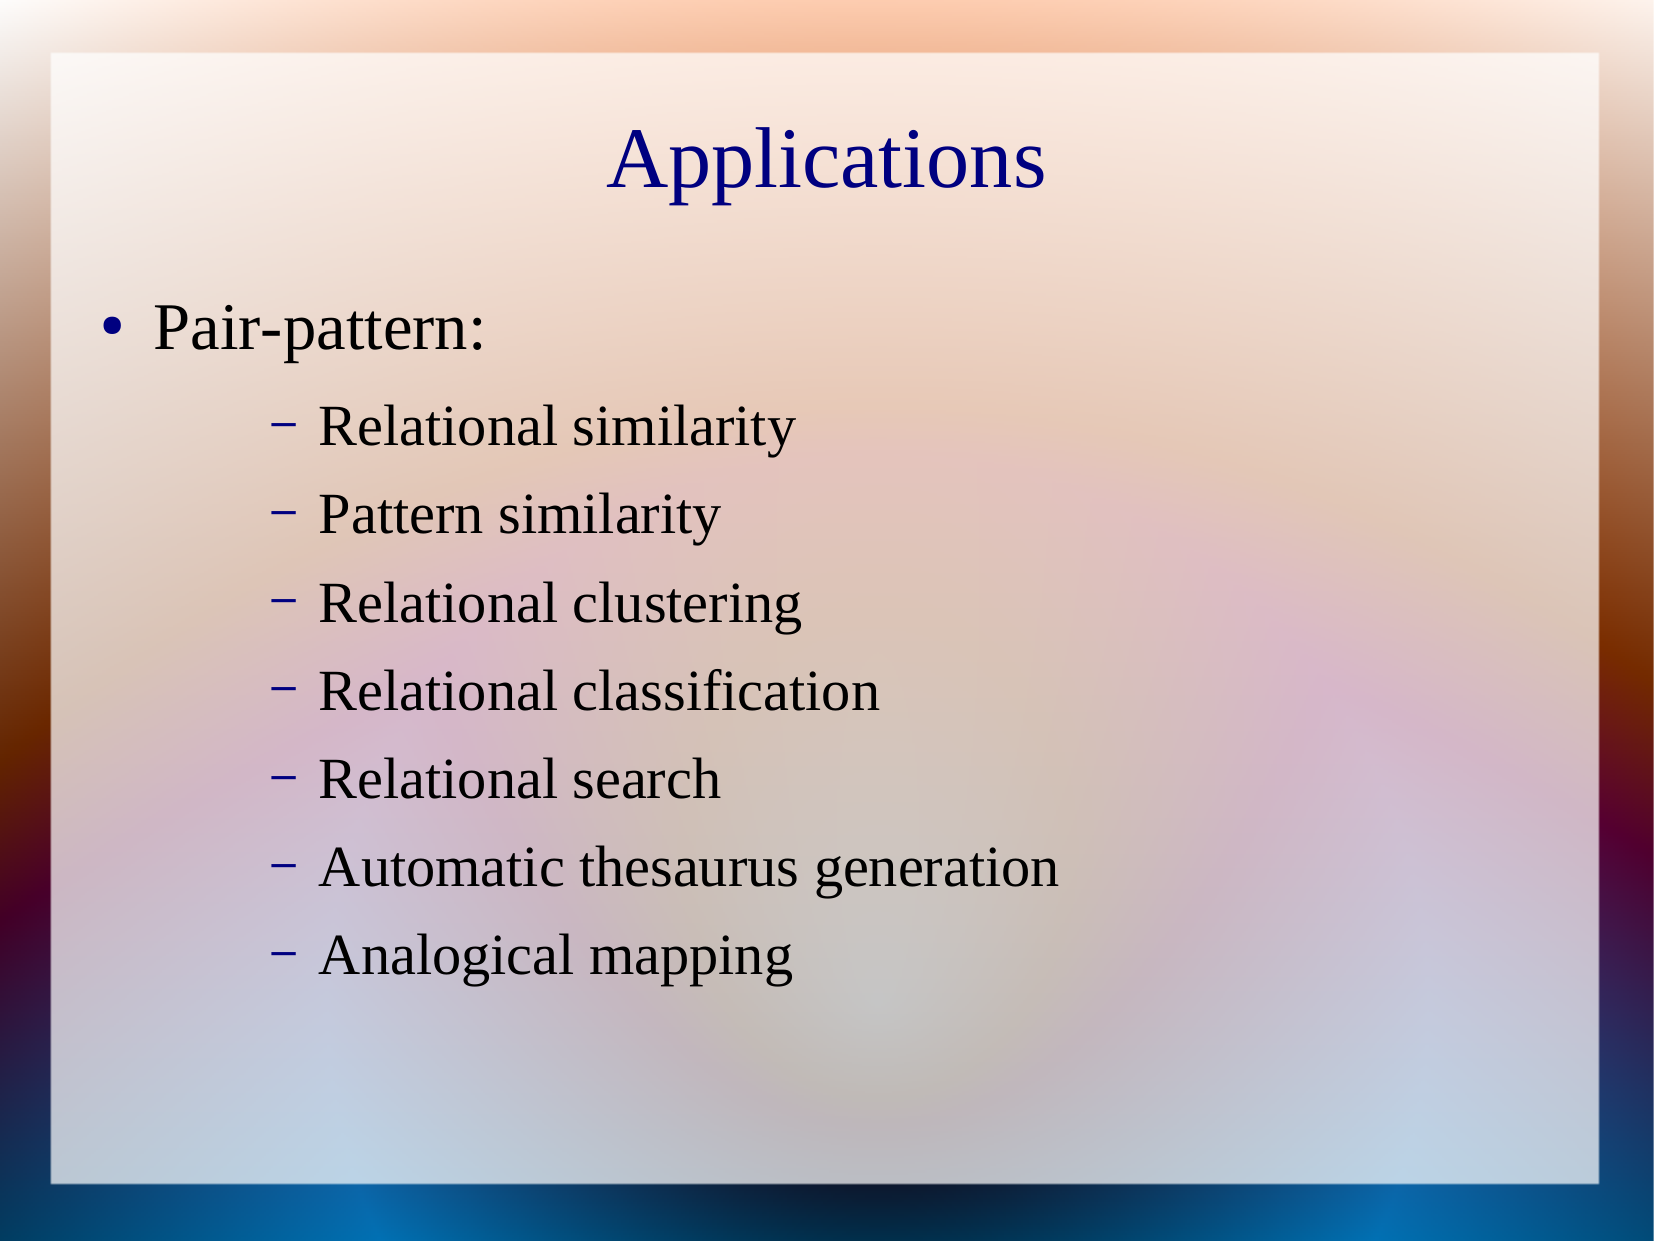

# Applications
Pair-pattern:
Relational similarity
Pattern similarity
Relational clustering
Relational classification
Relational search
Automatic thesaurus generation
Analogical mapping